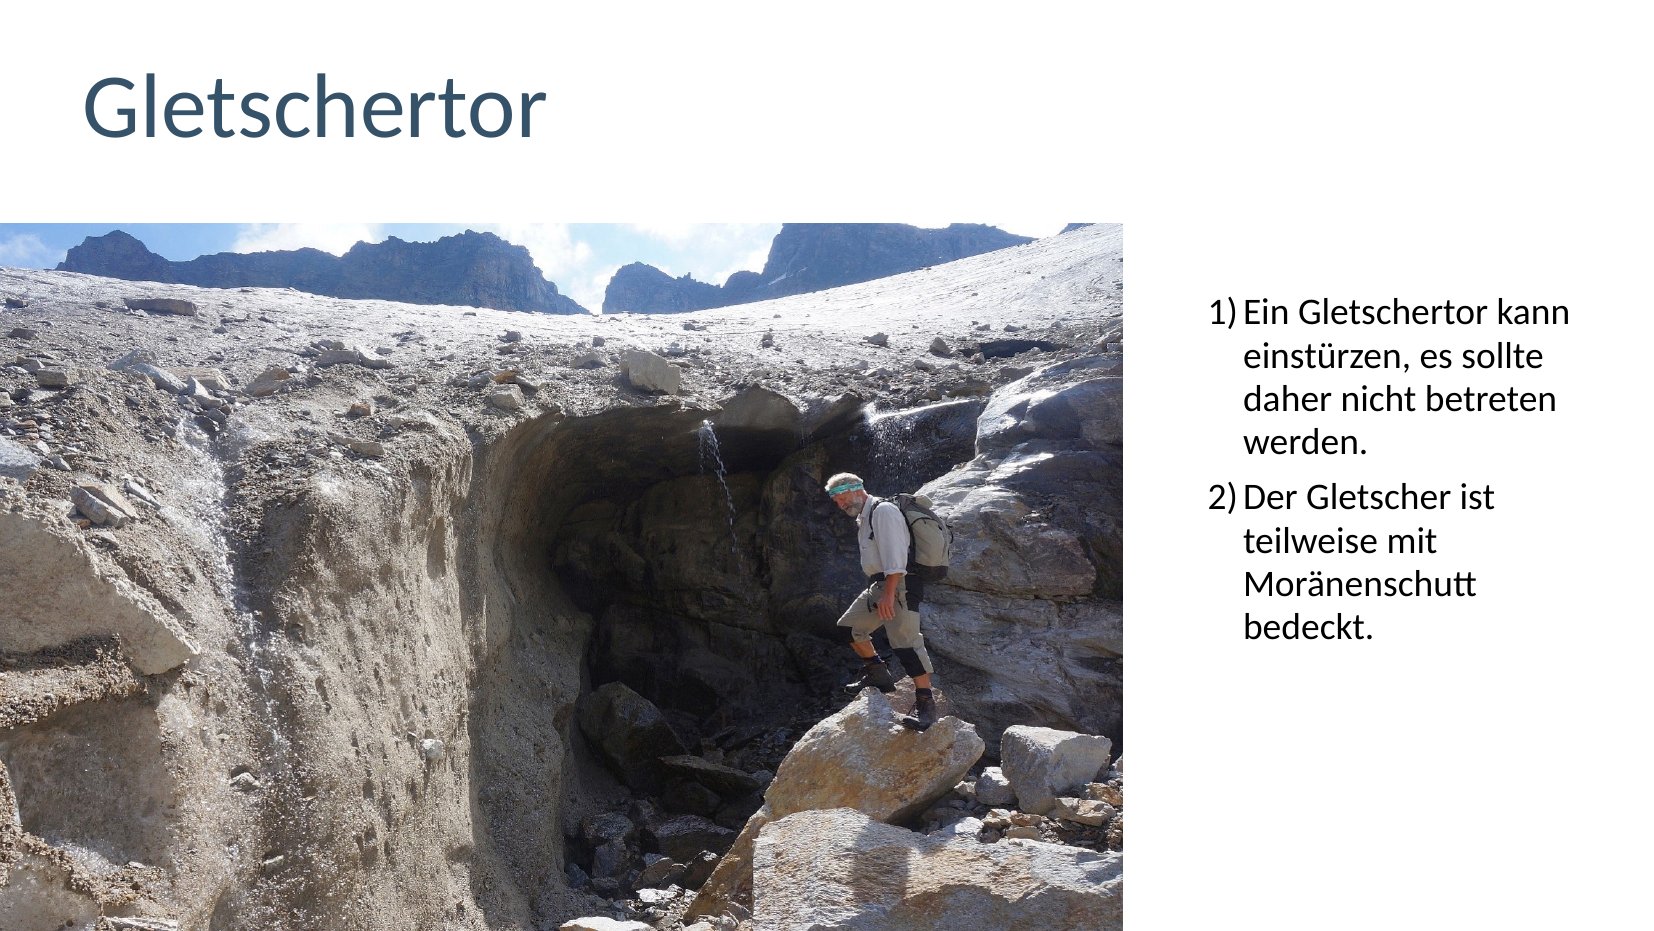

# Gletschertor
Ein Gletschertor kann einstürzen, es sollte daher nicht betreten werden.
Der Gletscher ist teilweise mit Moränenschutt bedeckt.